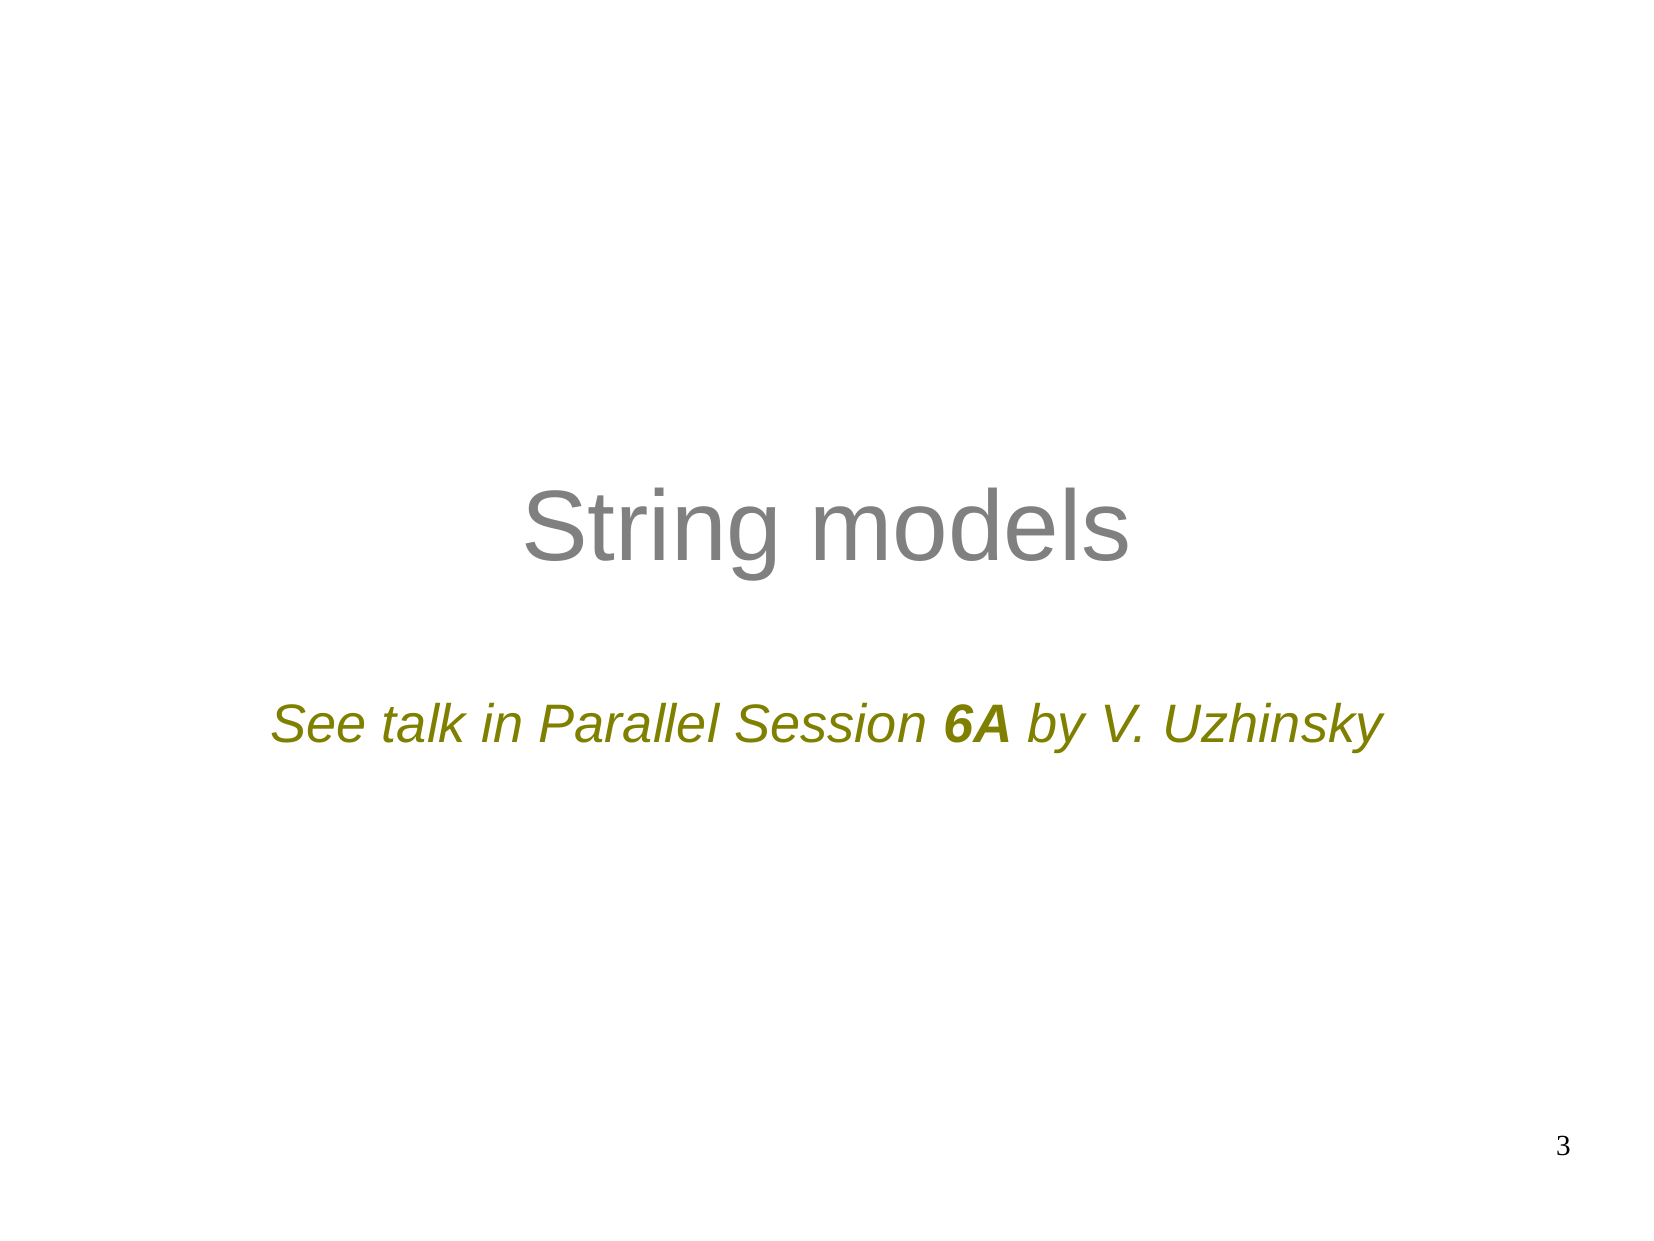

# String models See talk in Parallel Session 6A by V. Uzhinsky
3